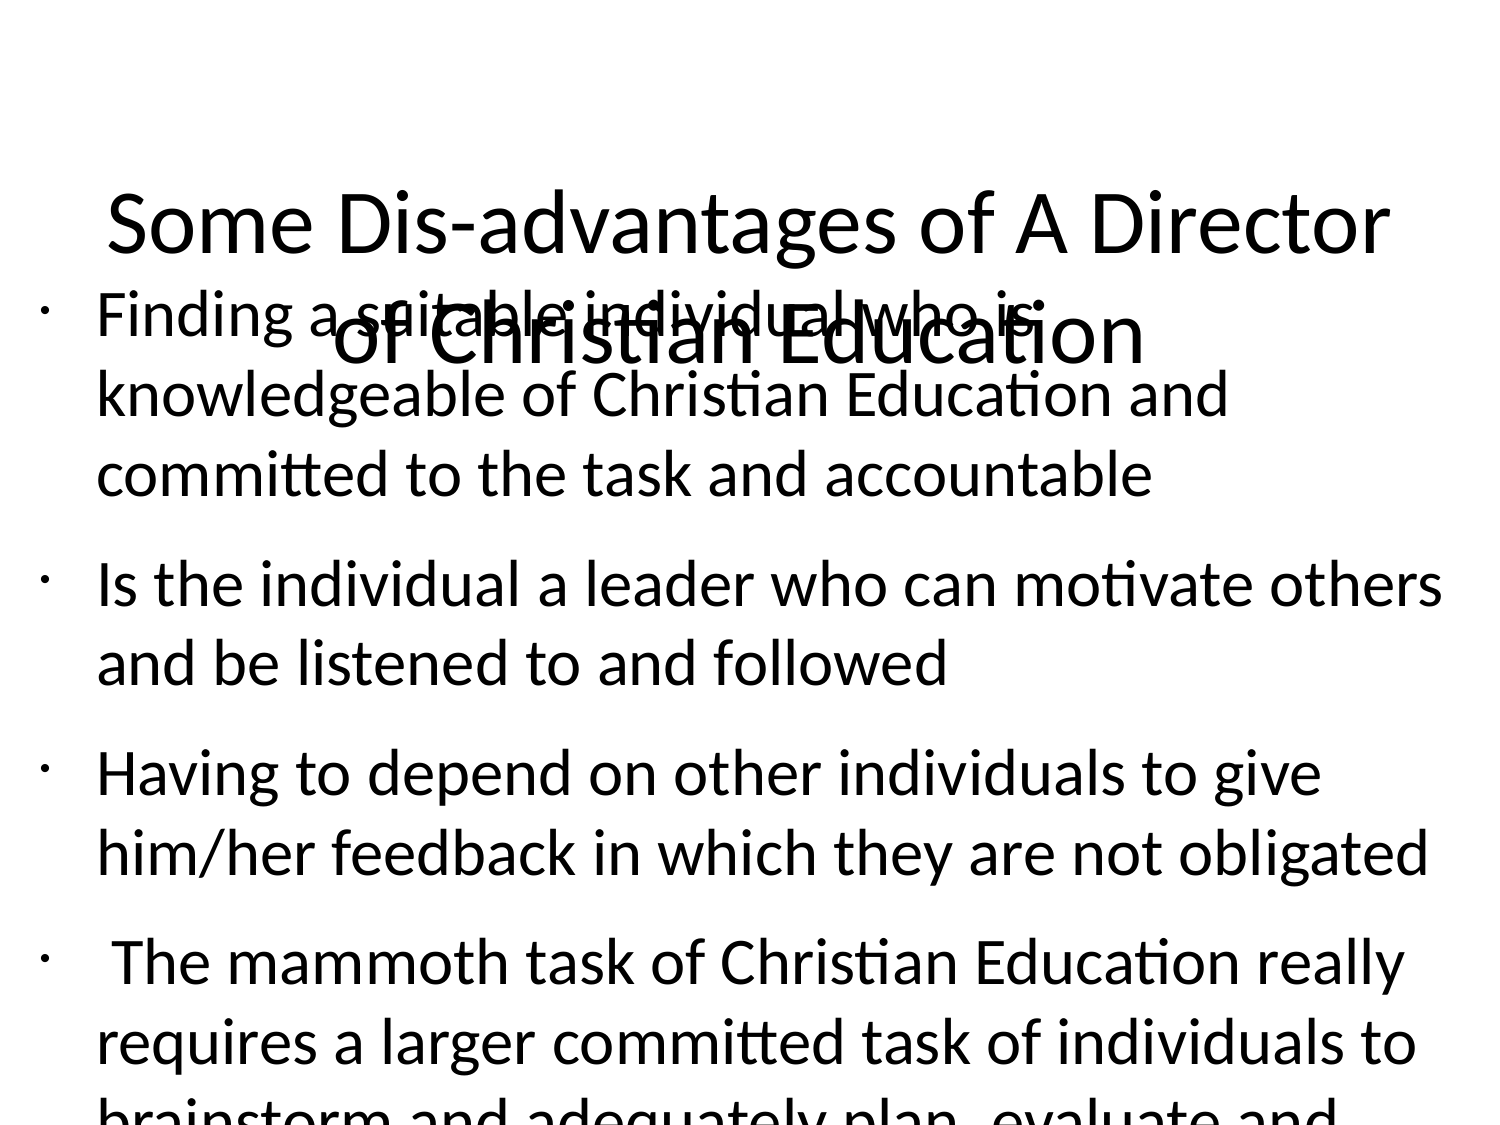

# Some Dis-advantages of A Director of Christian Education
Finding a suitable individual who is knowledgeable of Christian Education and committed to the task and accountable
Is the individual a leader who can motivate others and be listened to and followed
Having to depend on other individuals to give him/her feedback in which they are not obligated
 The mammoth task of Christian Education really requires a larger committed task of individuals to brainstorm and adequately plan, evaluate and initiate